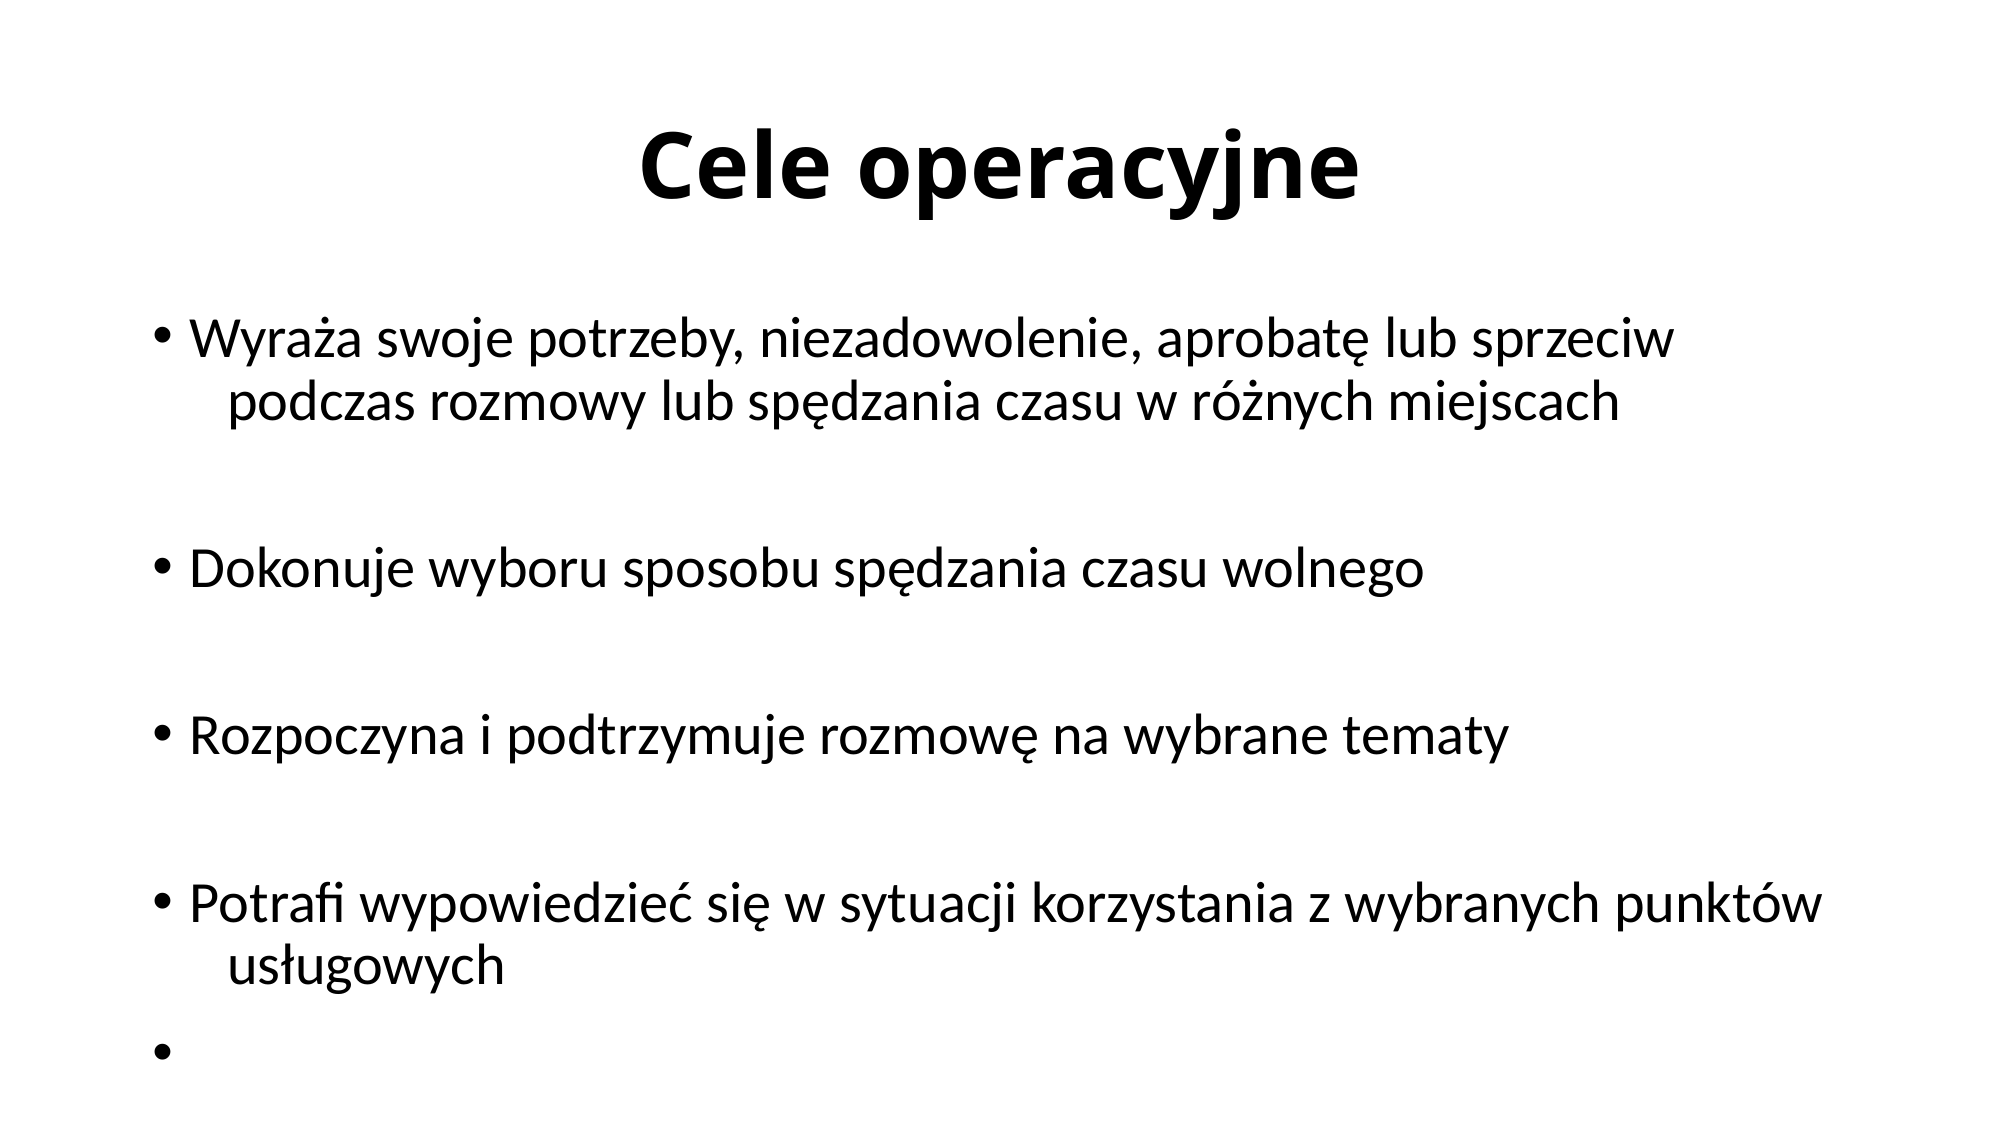

# Cele operacyjne
Wyraża swoje potrzeby, niezadowolenie, aprobatę lub sprzeciw podczas rozmowy lub spędzania czasu w różnych miejscach
Dokonuje wyboru sposobu spędzania czasu wolnego
Rozpoczyna i podtrzymuje rozmowę na wybrane tematy
Potrafi wypowiedzieć się w sytuacji korzystania z wybranych punktów usługowych